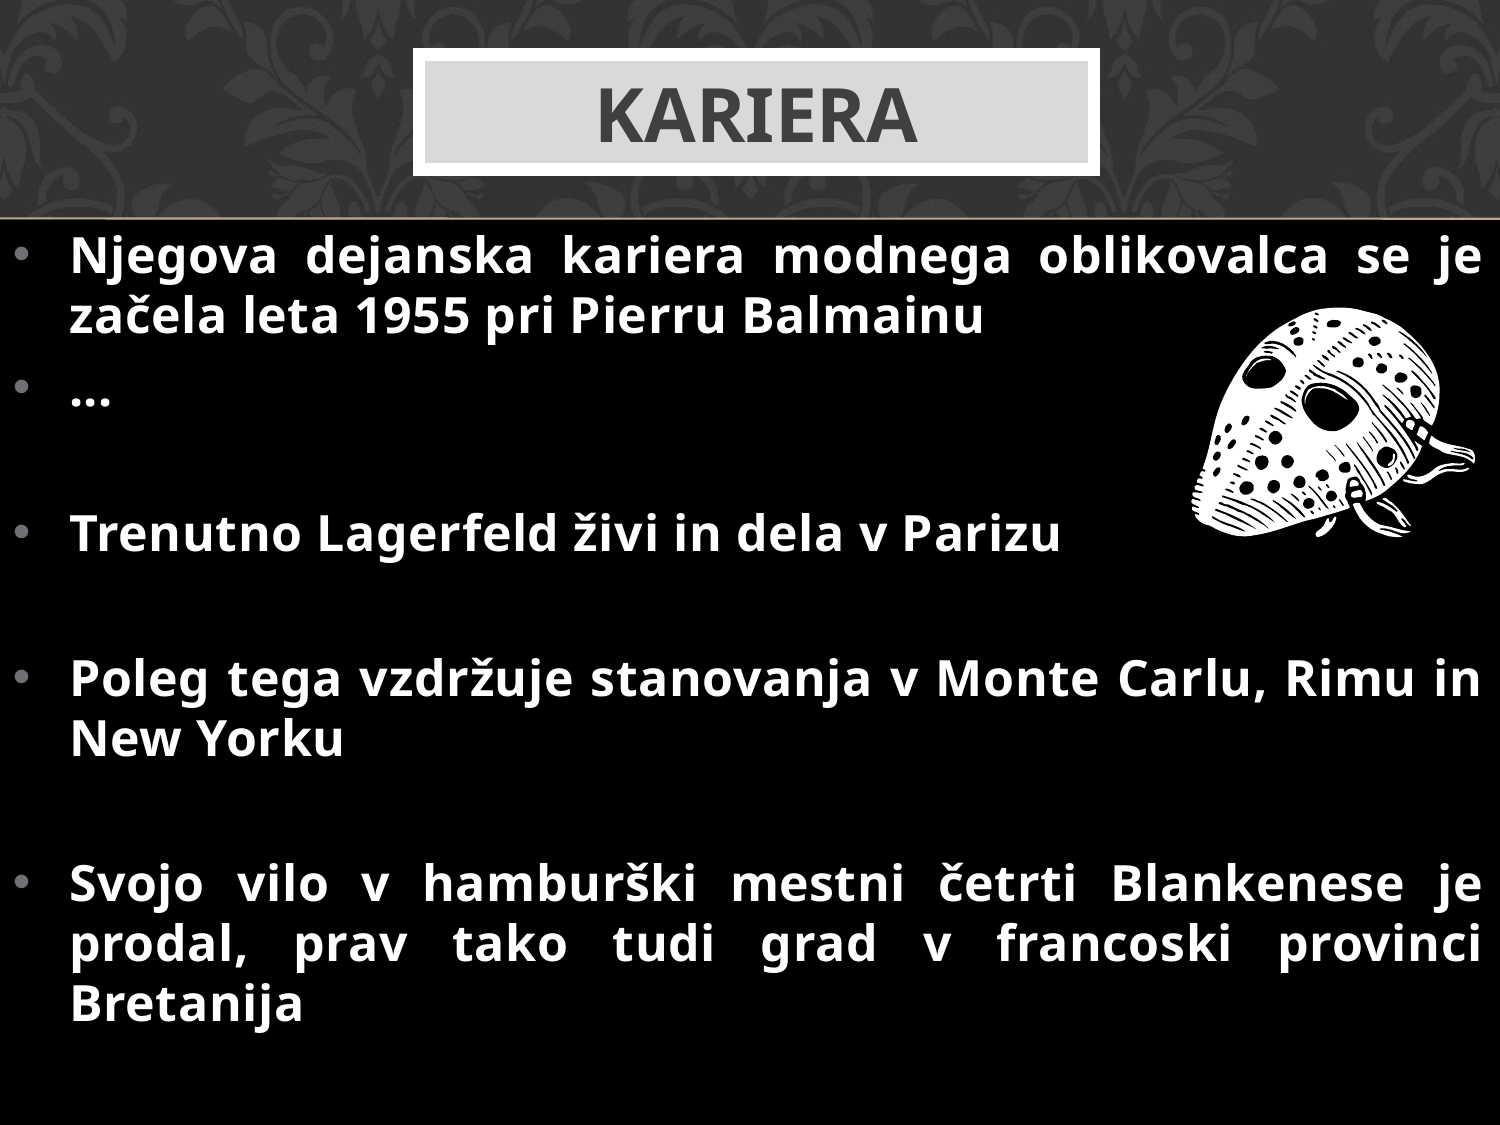

# KARIERA
Njegova dejanska kariera modnega oblikovalca se je začela leta 1955 pri Pierru Balmainu
...
Trenutno Lagerfeld živi in dela v Parizu
Poleg tega vzdržuje stanovanja v Monte Carlu, Rimu in New Yorku
Svojo vilo v hamburški mestni četrti Blankenese je prodal, prav tako tudi grad v francoski provinci Bretanija